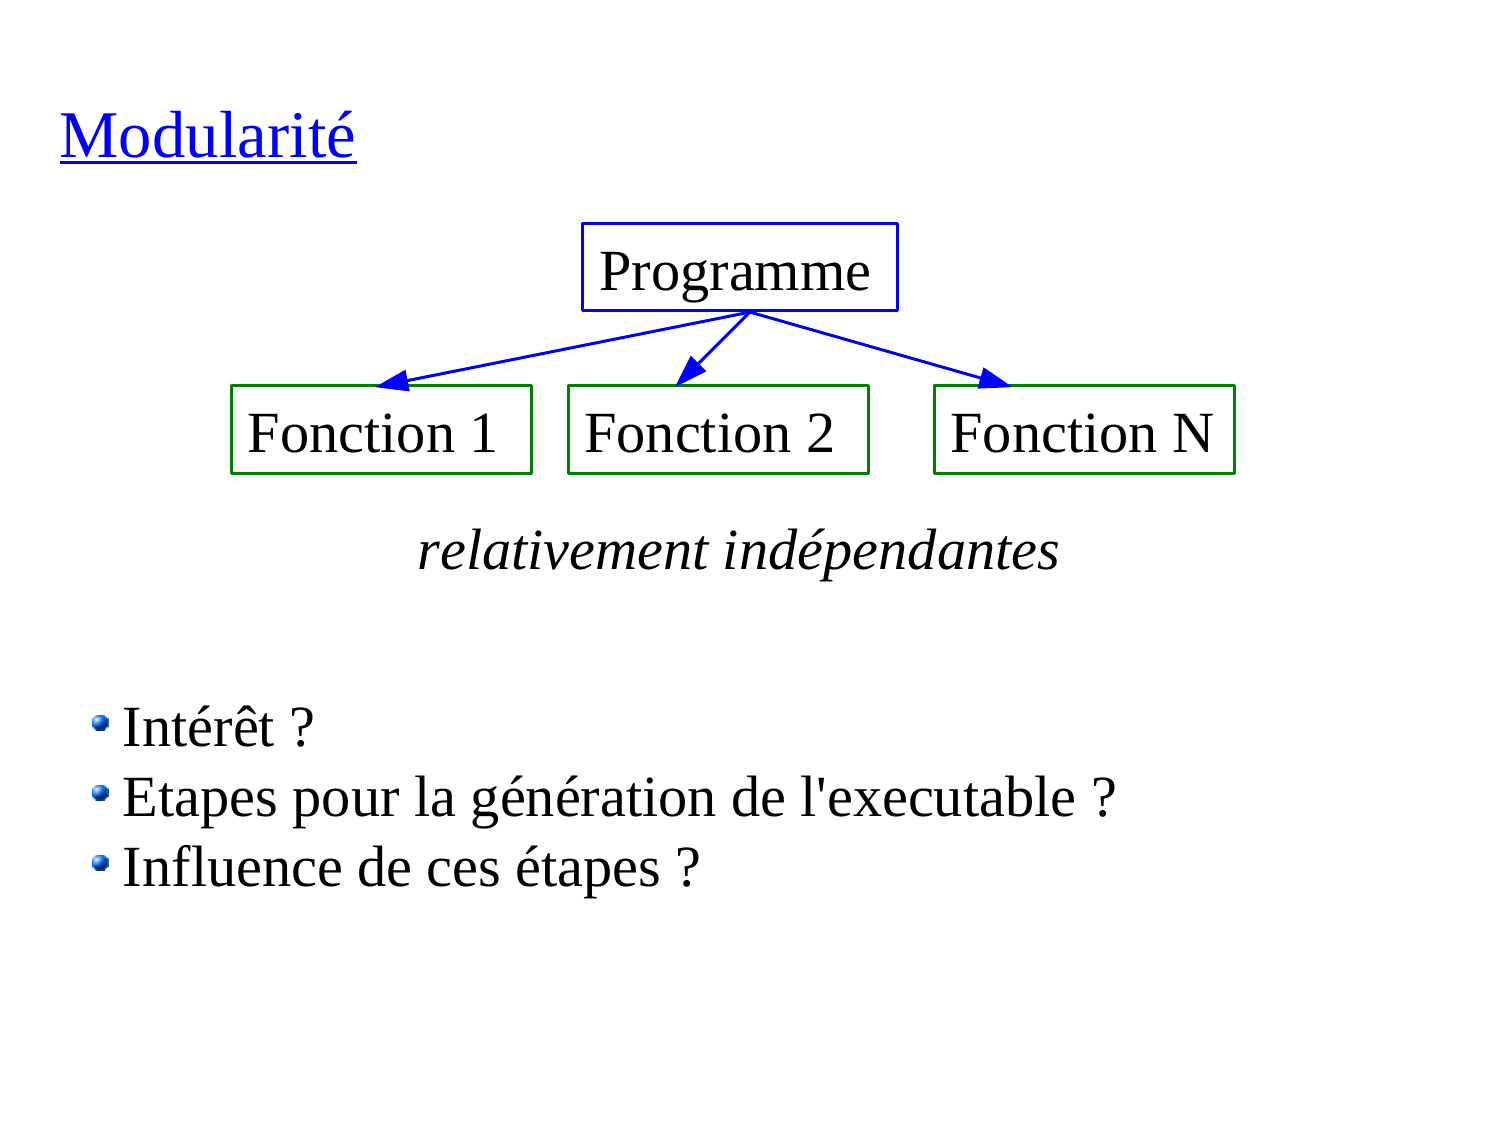

Modularité
Programme
Fonction 1
Fonction 2
Fonction N
relativement indépendantes
 Intérêt ?
 Etapes pour la génération de l'executable ?
 Influence de ces étapes ?